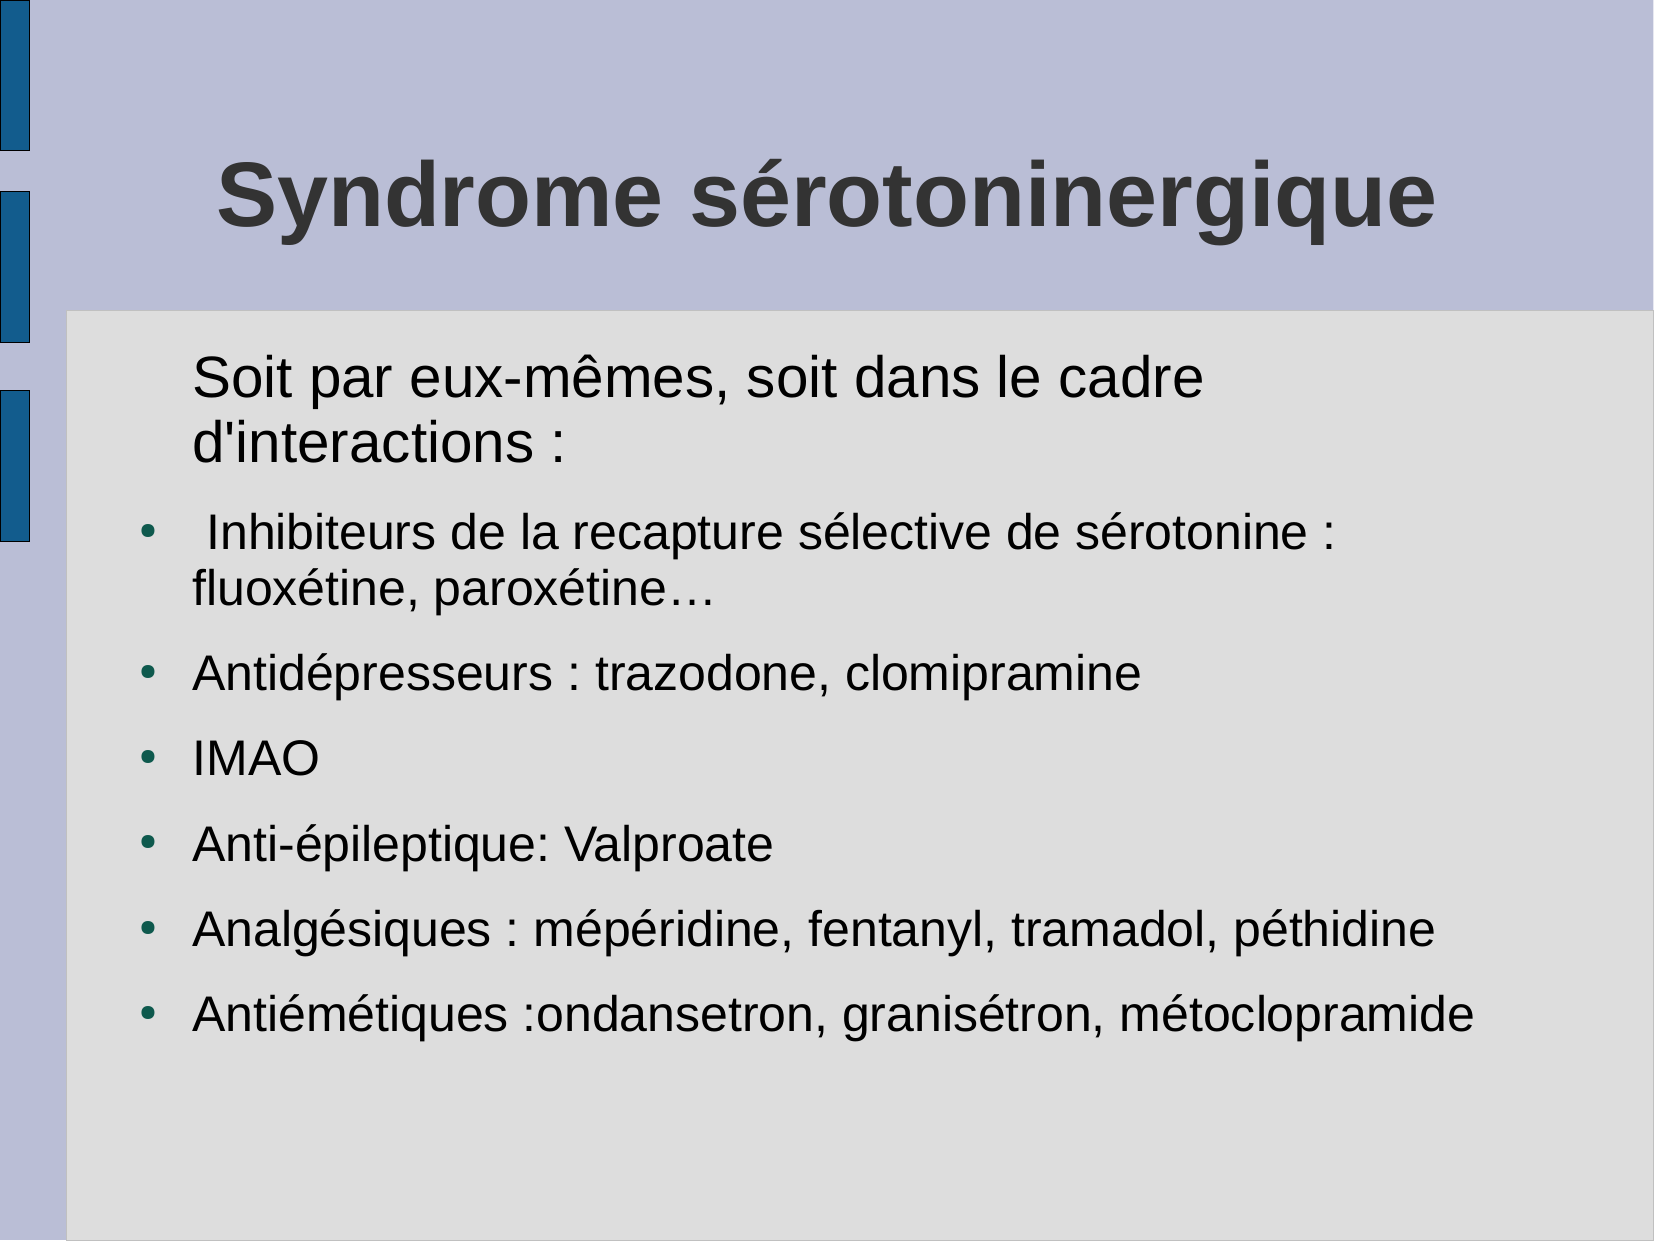

# Syndrome sérotoninergique
Soit par eux-mêmes, soit dans le cadre d'interactions :
 Inhibiteurs de la recapture sélective de sérotonine : fluoxétine, paroxétine…
Antidépresseurs : trazodone, clomipramine
IMAO
Anti-épileptique: Valproate
Analgésiques : mépéridine, fentanyl, tramadol, péthidine
Antiémétiques :ondansetron, granisétron, métoclopramide